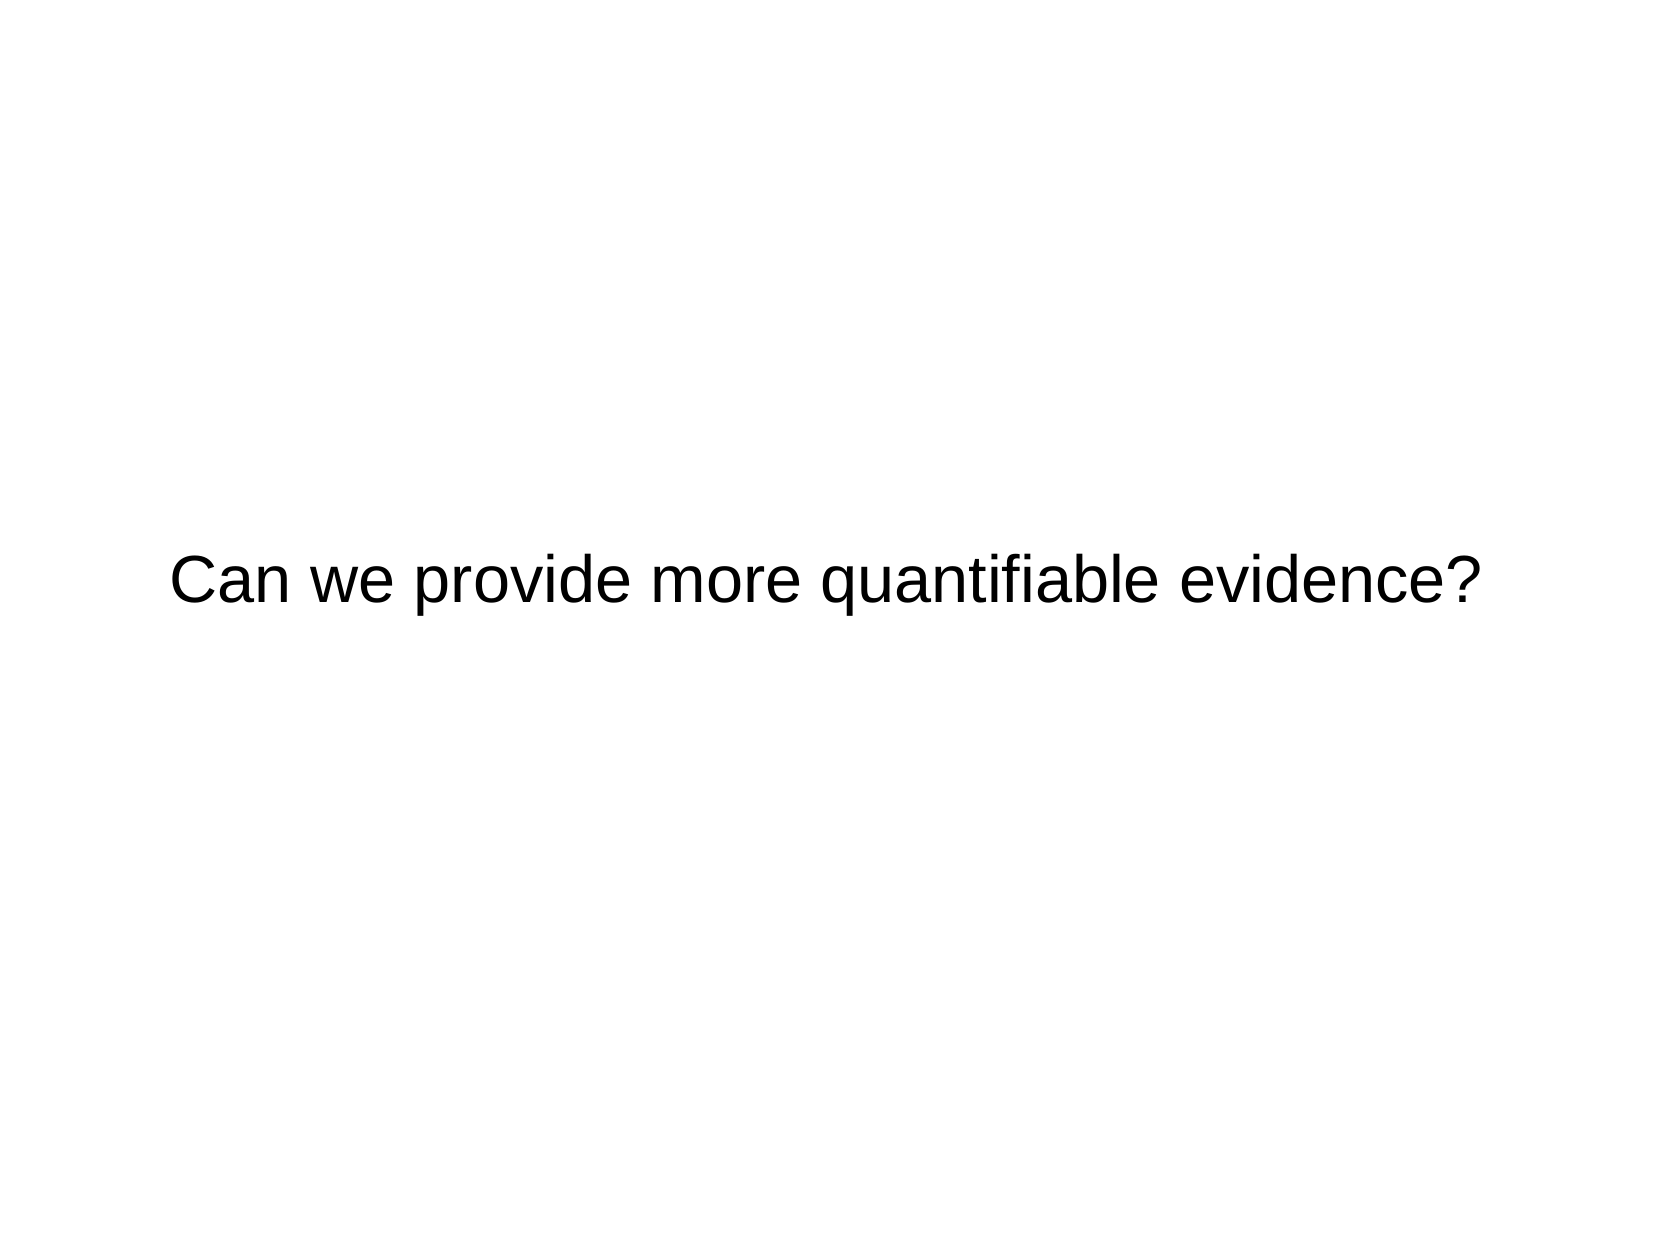

# Can we provide more quantifiable evidence?